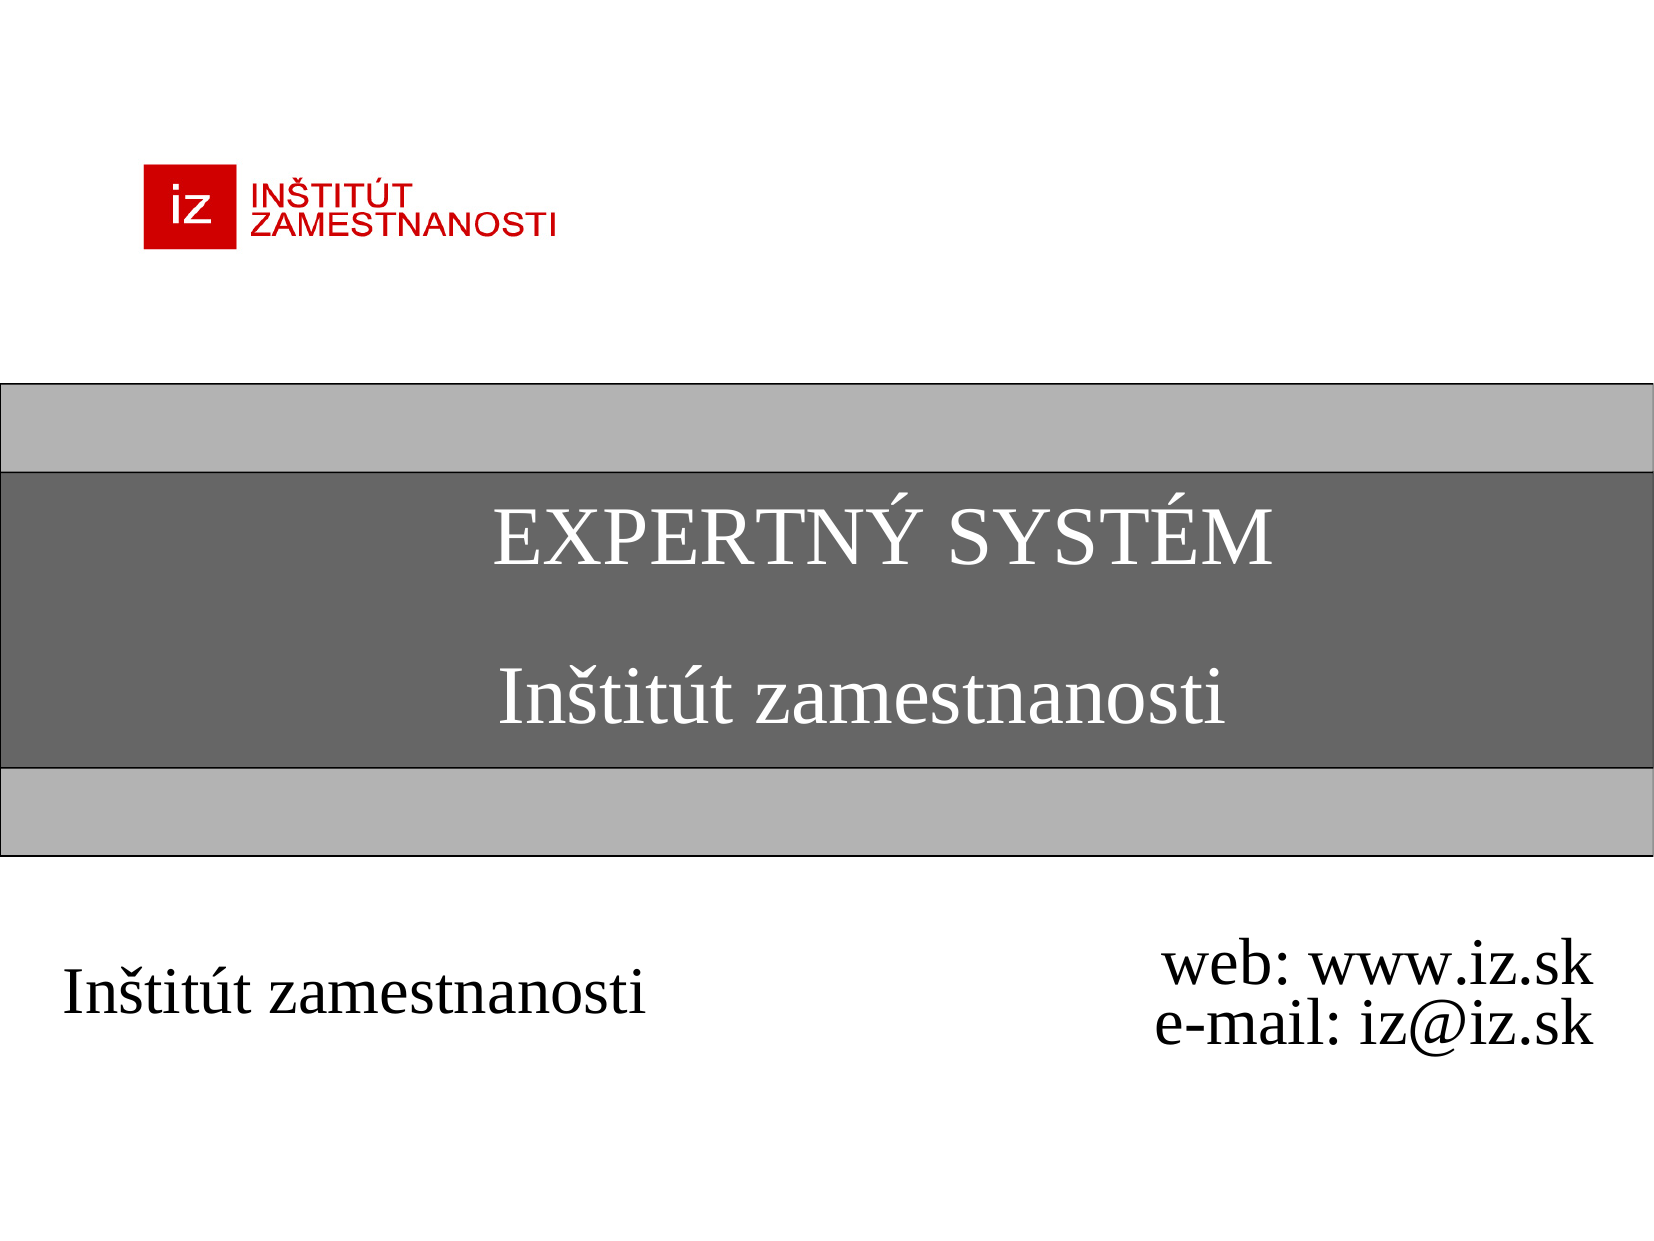

EXPERTNÝ SYSTÉM
 Inštitút zamestnanosti
# Inštitút zamestnanosti
web: www.iz.sk
e-mail: iz@iz.sk